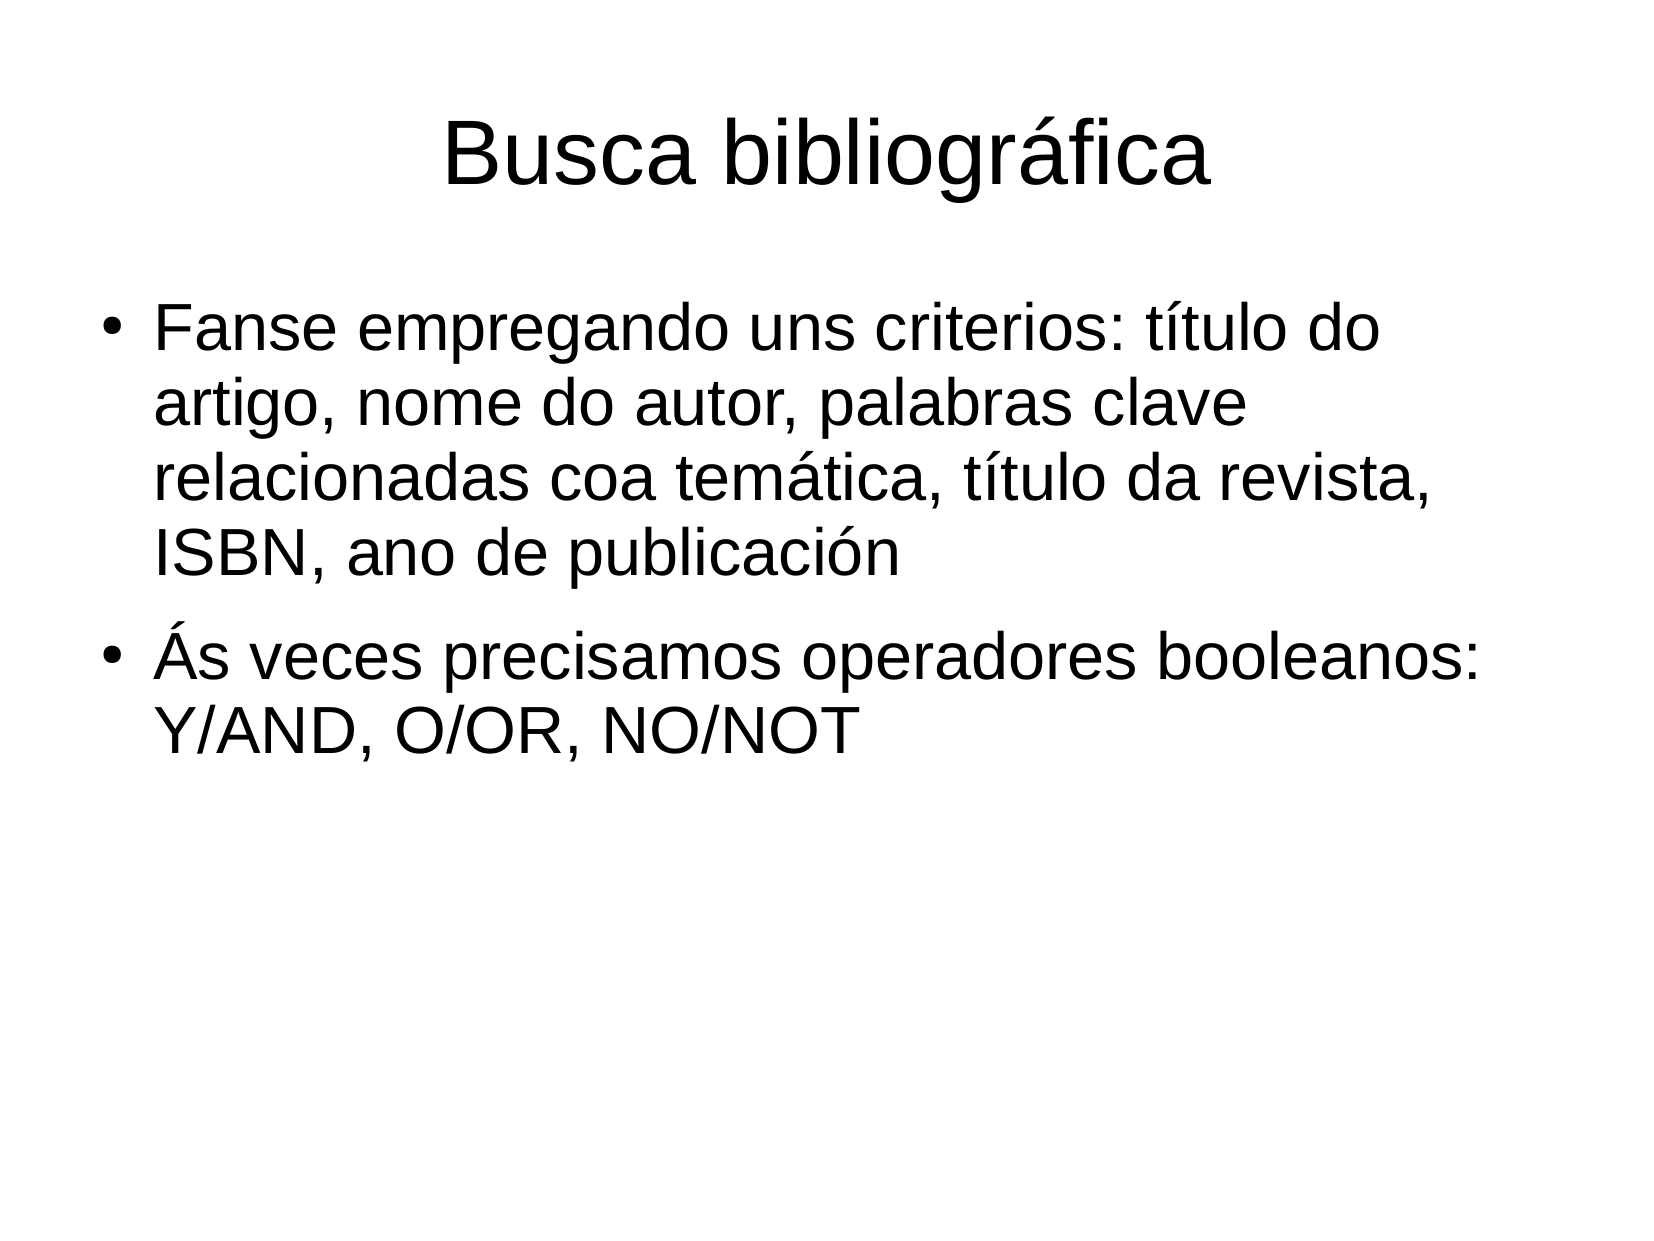

# Busca bibliográfica
Fanse empregando uns criterios: título do artigo, nome do autor, palabras clave relacionadas coa temática, título da revista, ISBN, ano de publicación
Ás veces precisamos operadores booleanos: Y/AND, O/OR, NO/NOT